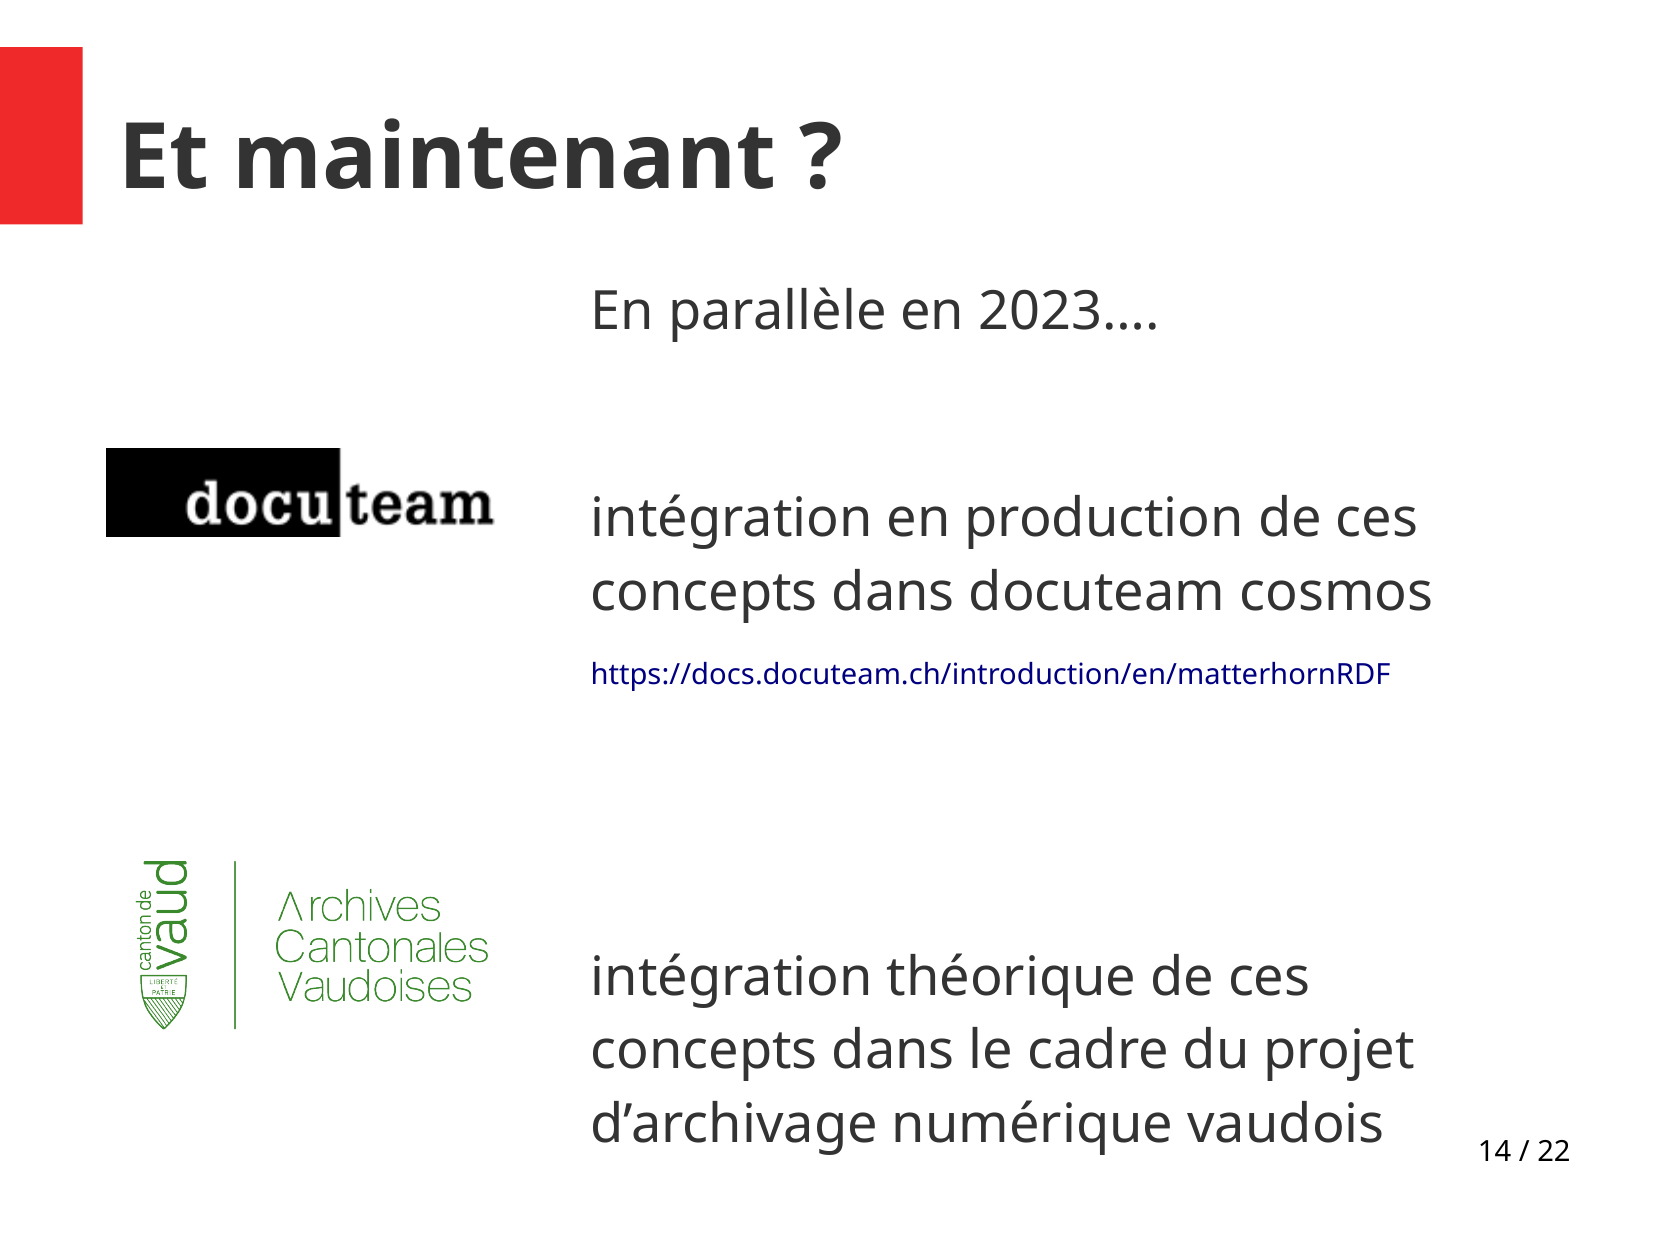

# Et maintenant ?
En parallèle en 2023….
intégration en production de ces concepts dans docuteam cosmos https://docs.docuteam.ch/introduction/en/matterhornRDF
intégration théorique de ces concepts dans le cadre du projet d’archivage numérique vaudois
14